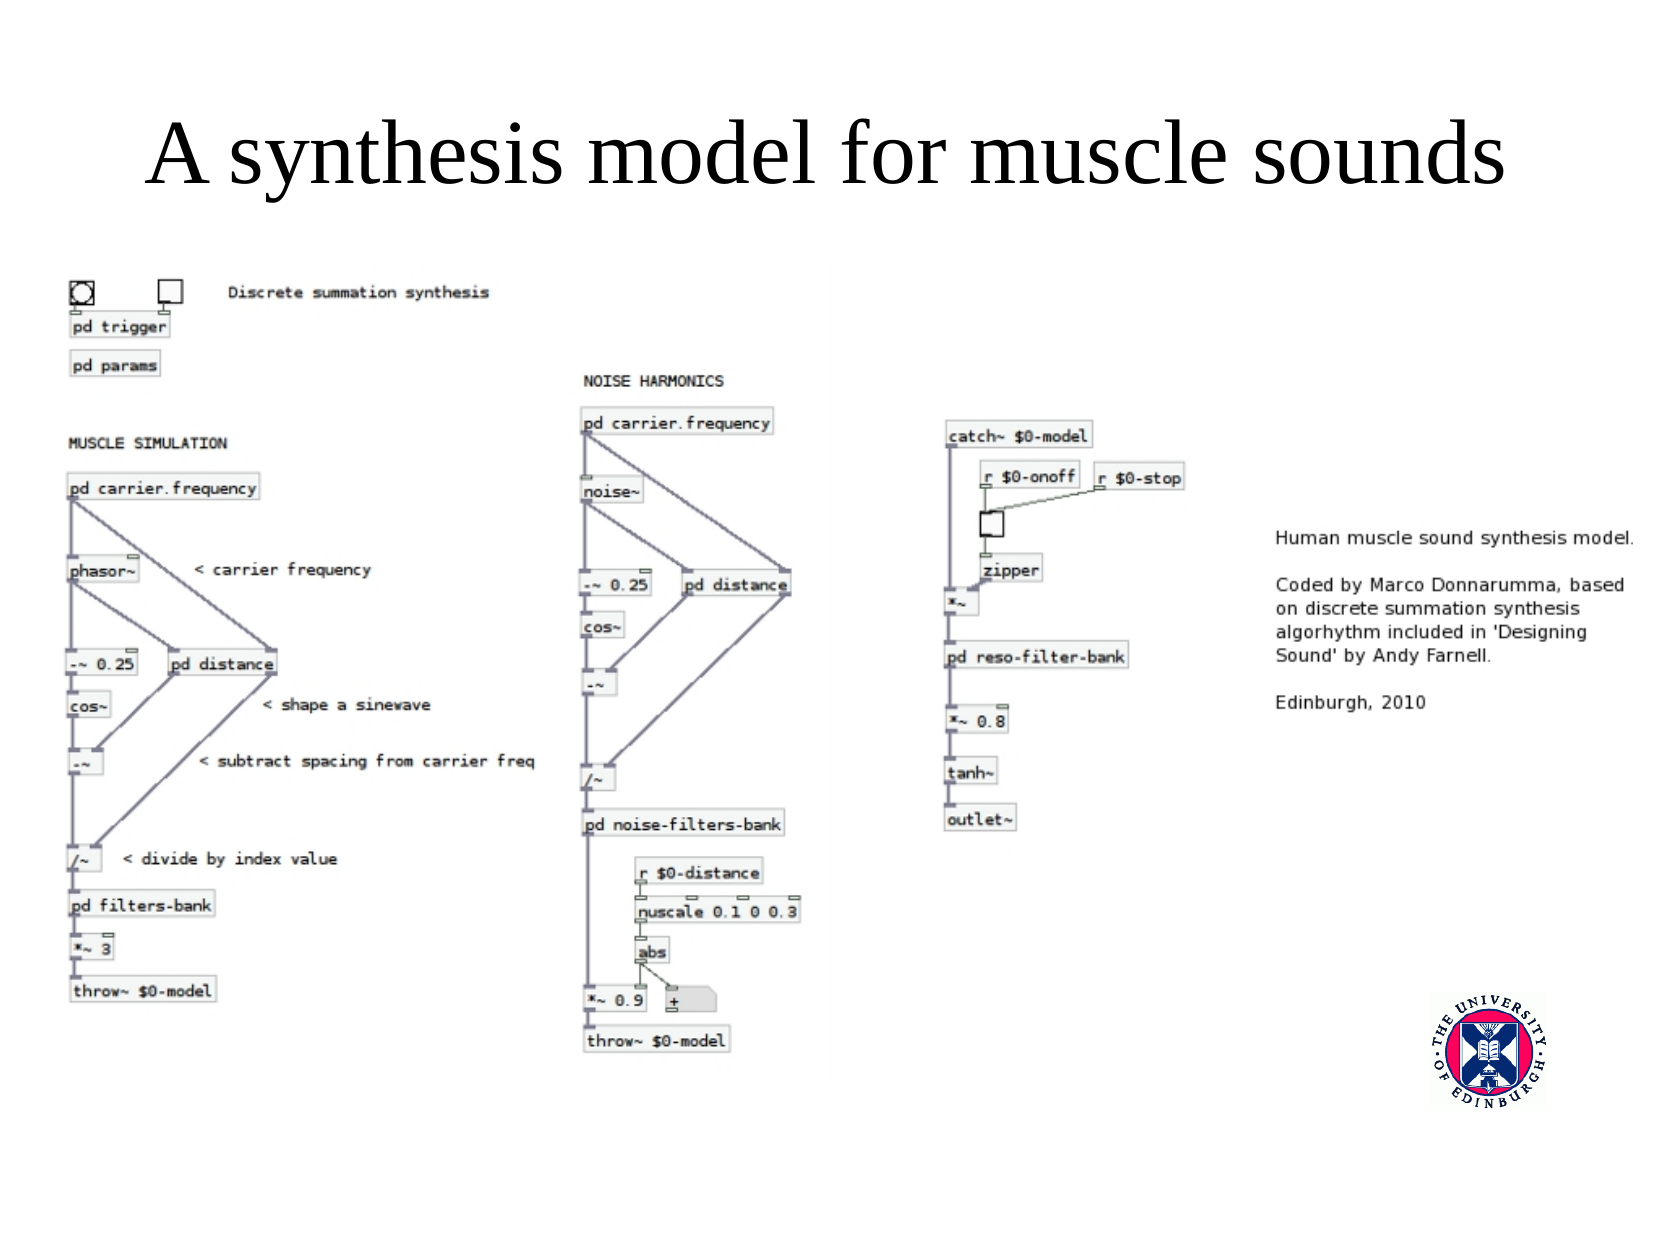

# A synthesis model for muscle sounds